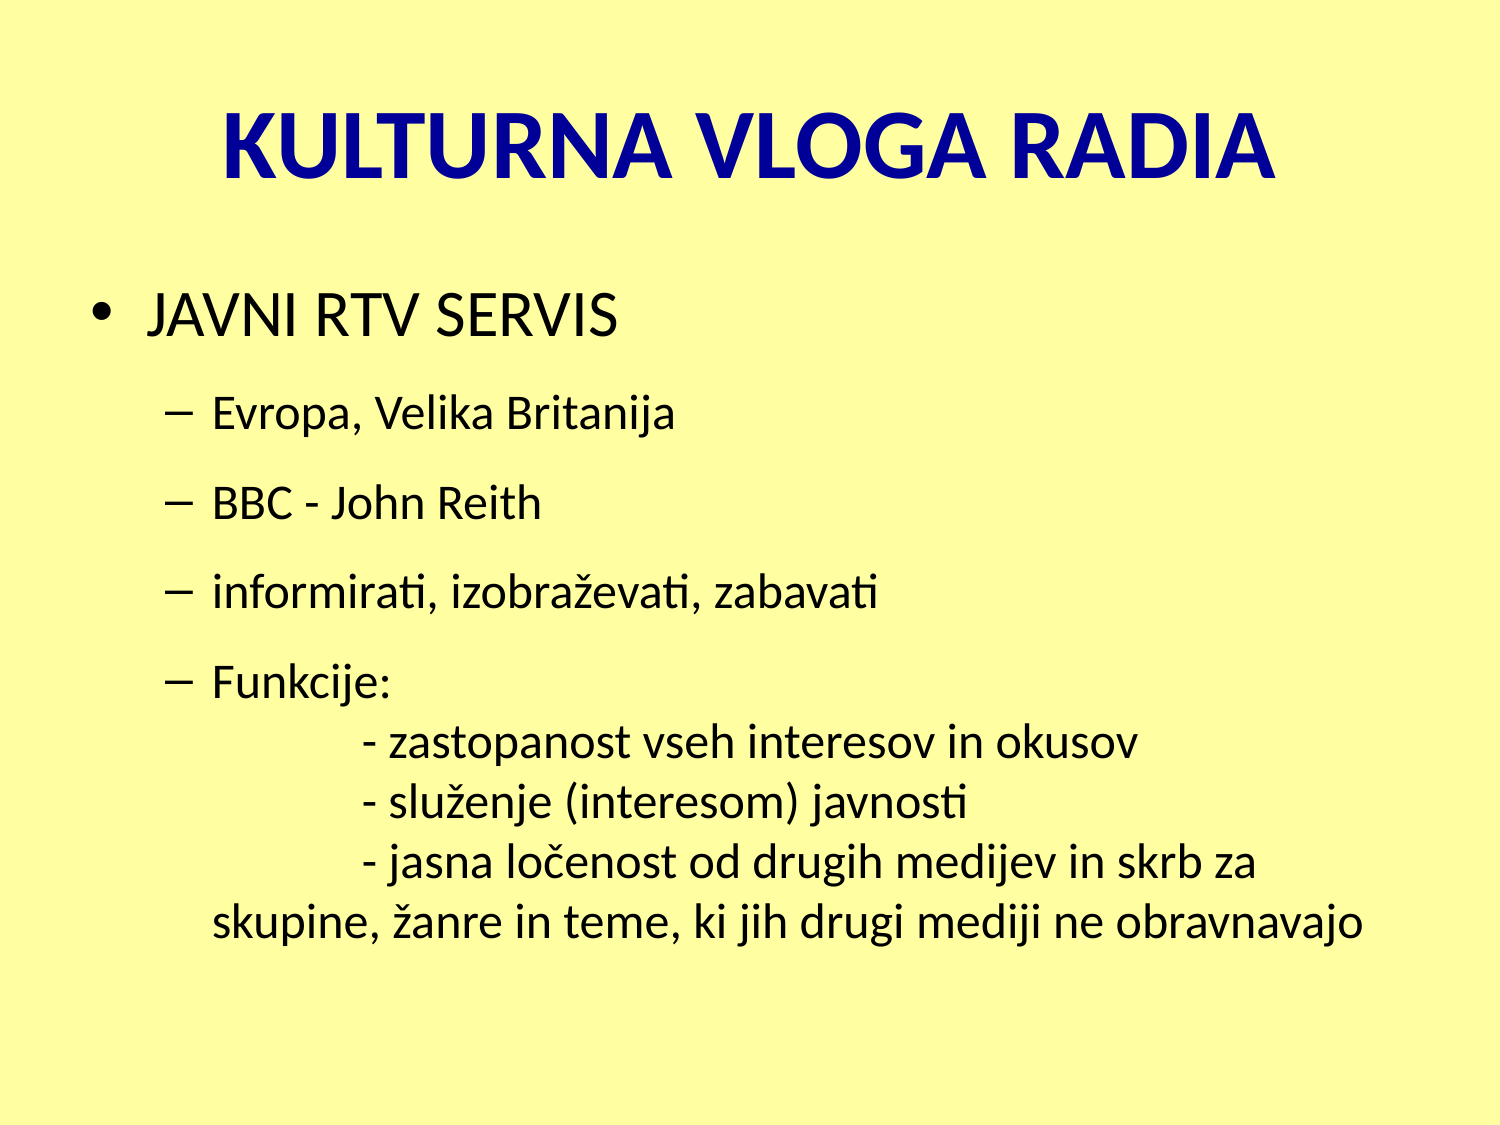

# KULTURNA VLOGA RADIA
JAVNI RTV SERVIS
Evropa, Velika Britanija
BBC - John Reith
informirati, izobraževati, zabavati
Funkcije:
		- zastopanost vseh interesov in okusov
		- služenje (interesom) javnosti
		- jasna ločenost od drugih medijev in skrb za skupine, žanre in teme, ki jih drugi mediji ne obravnavajo